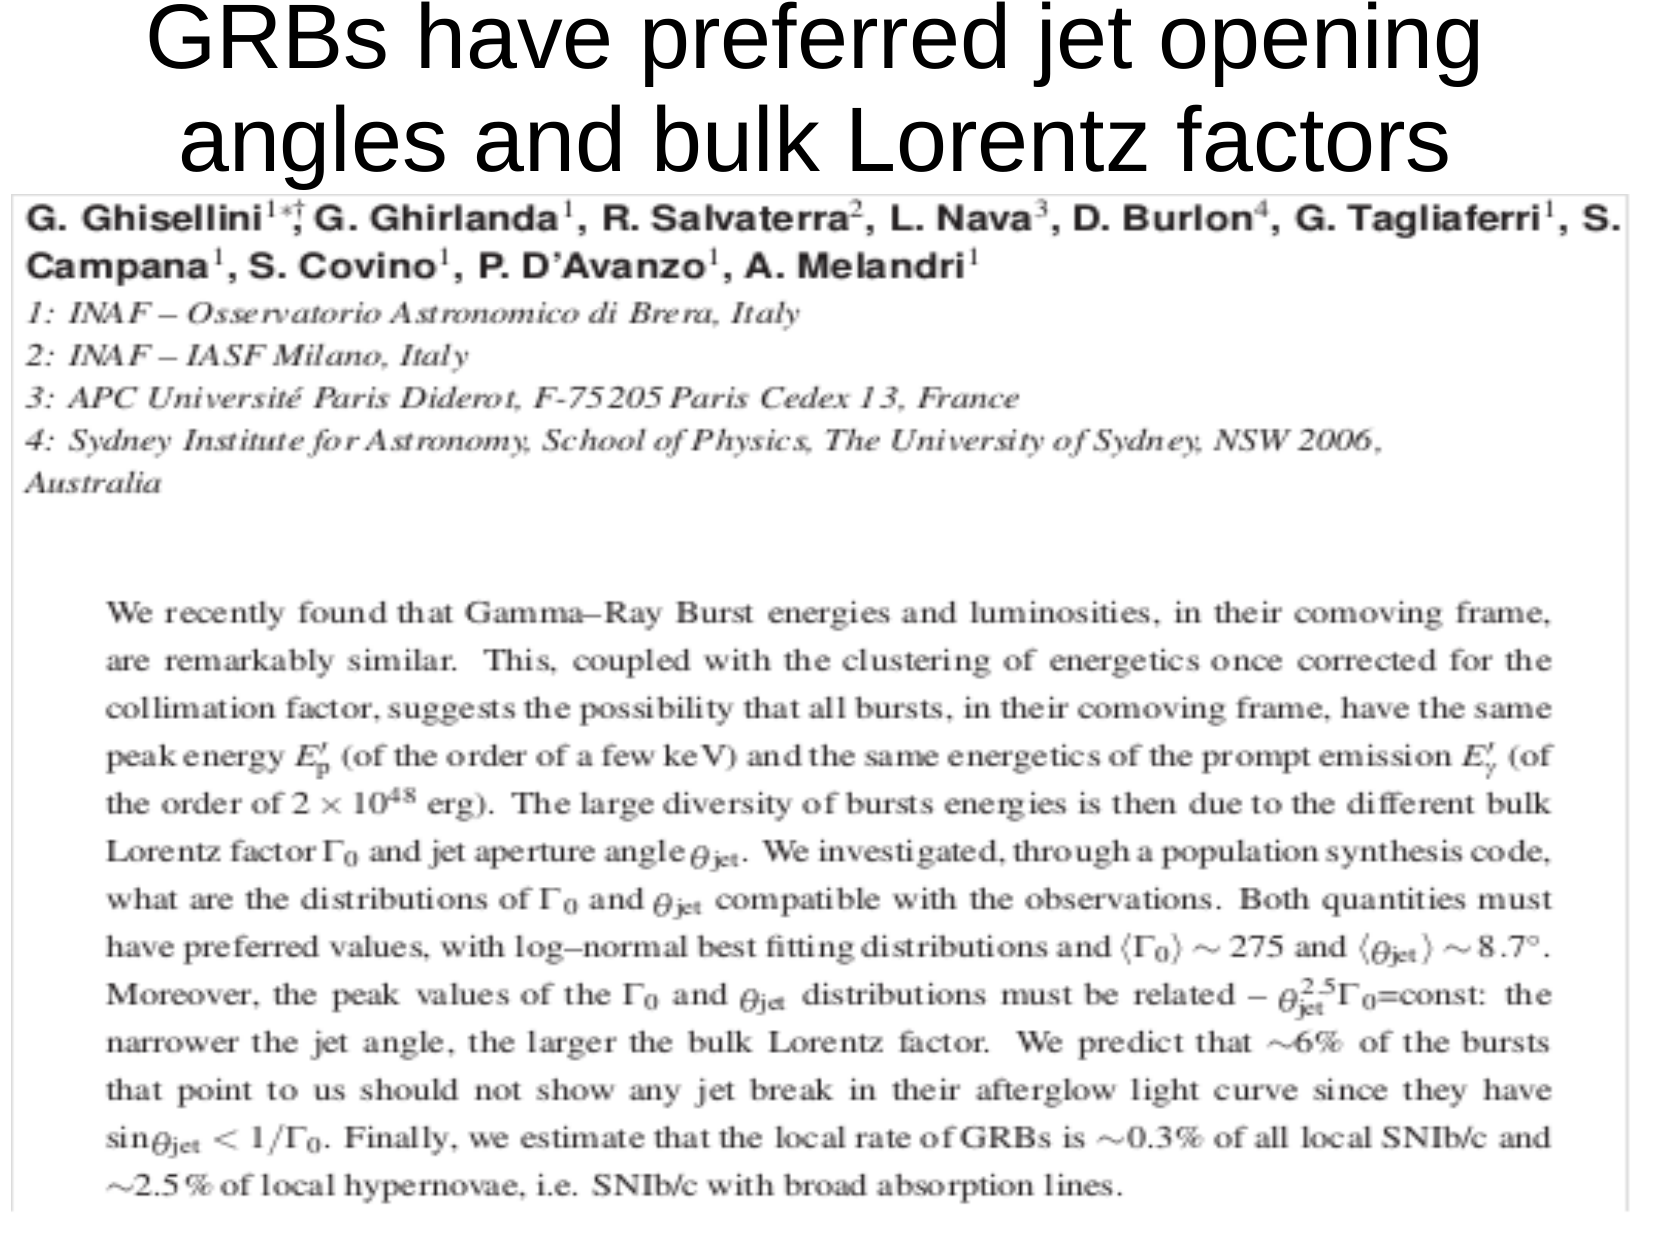

# GRBs have preferred jet opening angles and bulk Lorentz factors